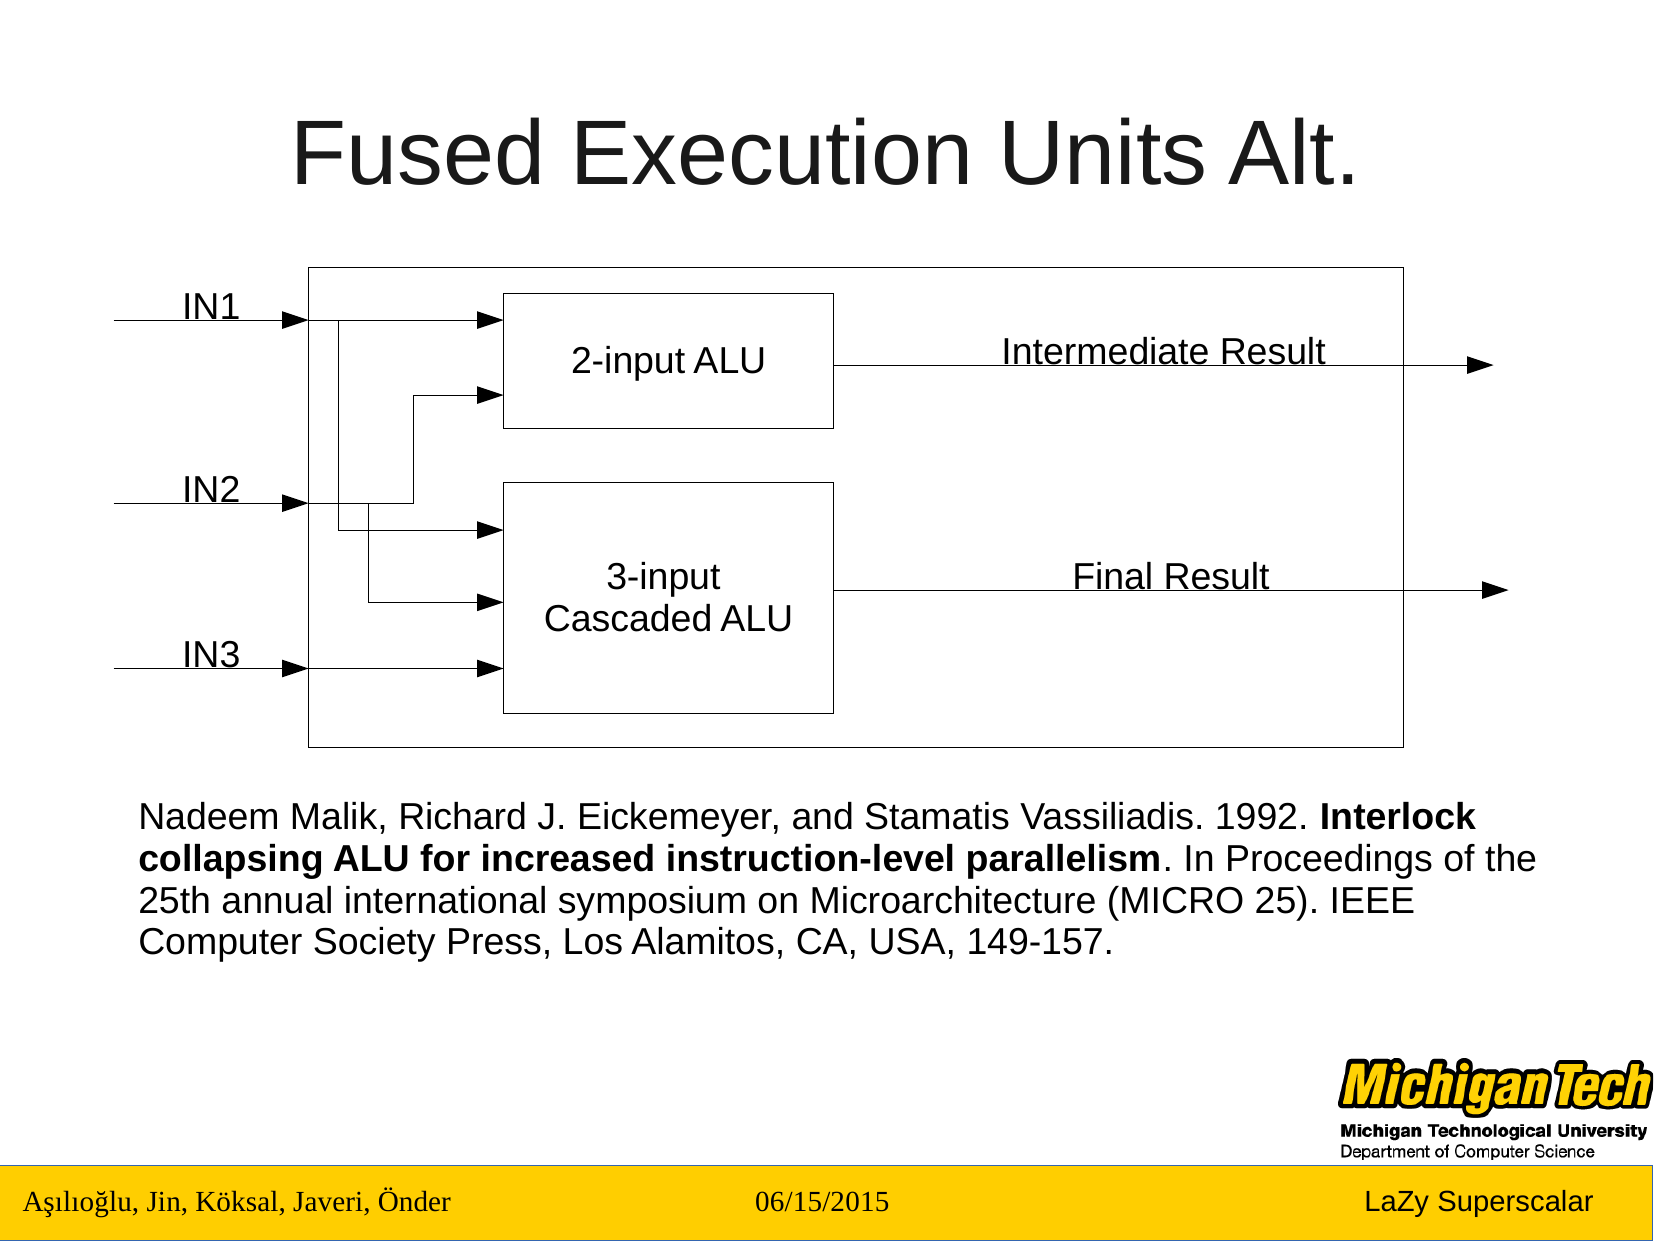

# Fused Execution Units Alt.
2-input ALU
IN1
Intermediate Result
3-input
Cascaded ALU
IN2
Final Result
IN3
Nadeem Malik, Richard J. Eickemeyer, and Stamatis Vassiliadis. 1992. Interlock collapsing ALU for increased instruction-level parallelism. In Proceedings of the 25th annual international symposium on Microarchitecture (MICRO 25). IEEE Computer Society Press, Los Alamitos, CA, USA, 149-157.
Aşılıoğlu, Jin, Köksal, Javeri, Önder
06/15/2015